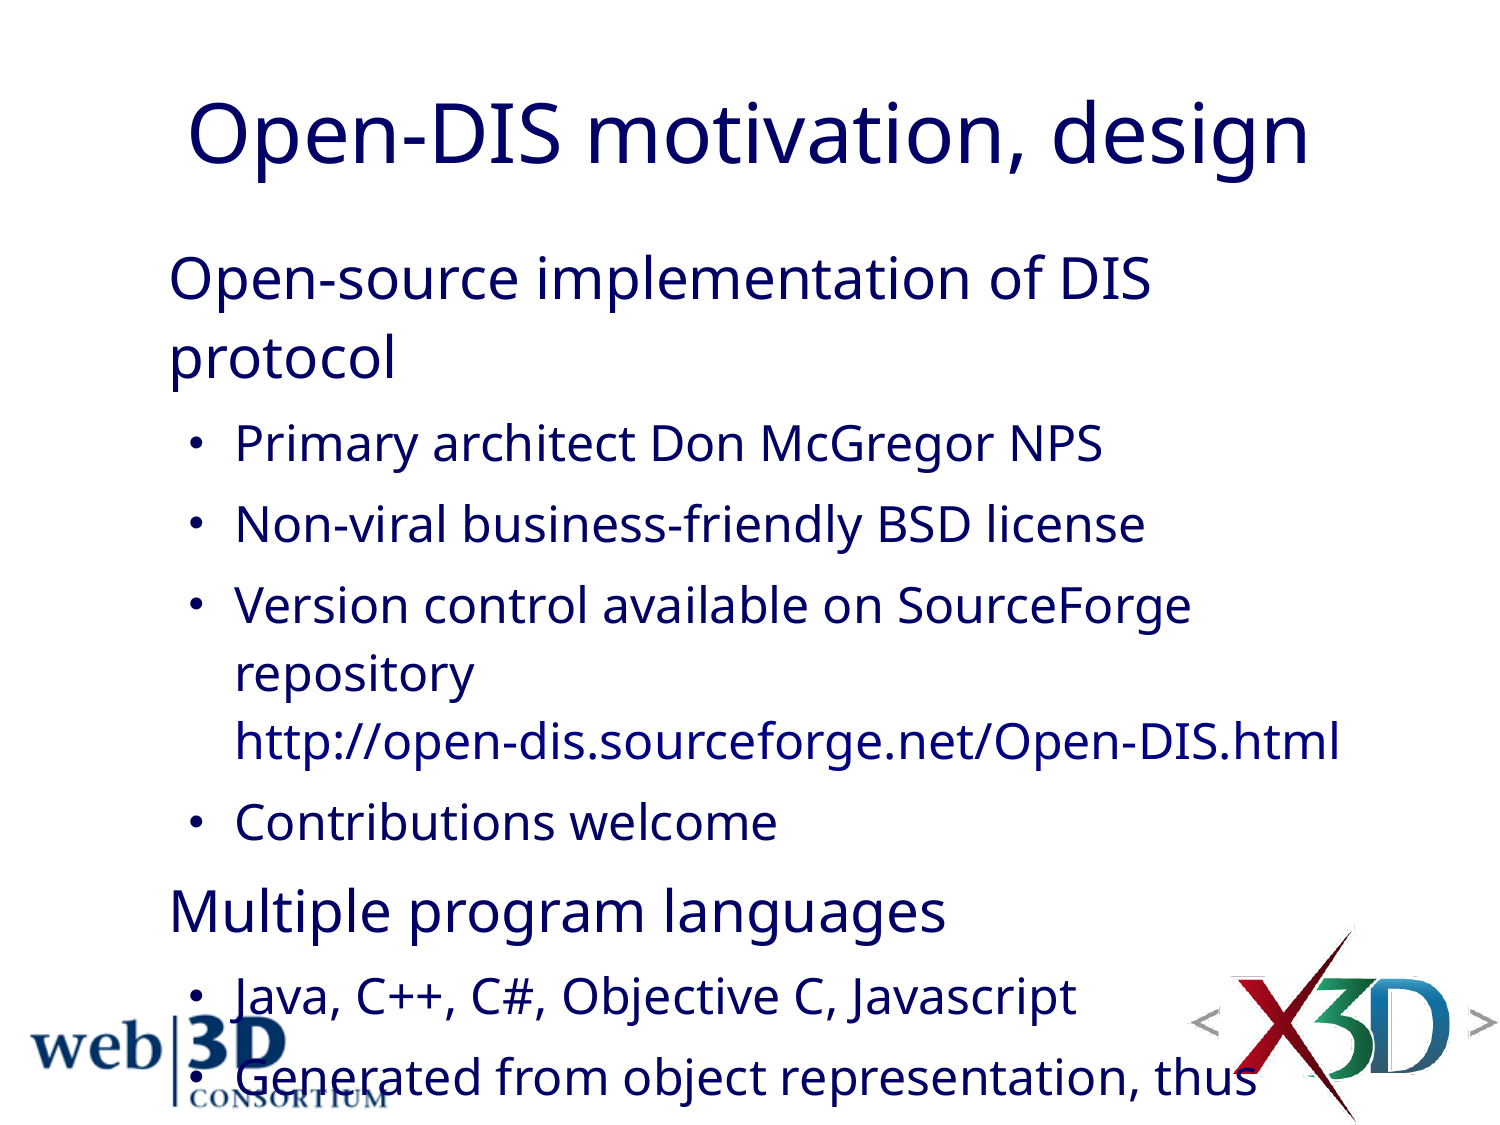

# Open-DIS motivation, design
Open-source implementation of DIS protocol
Primary architect Don McGregor NPS
Non-viral business-friendly BSD license
Version control available on SourceForge repository http://open-dis.sourceforge.net/Open-DIS.html
Contributions welcome
Multiple program languages
Java, C++, C#, Objective C, Javascript
Generated from object representation, thus adaptable for adding new PDU types
Some semi-manual tuning is required